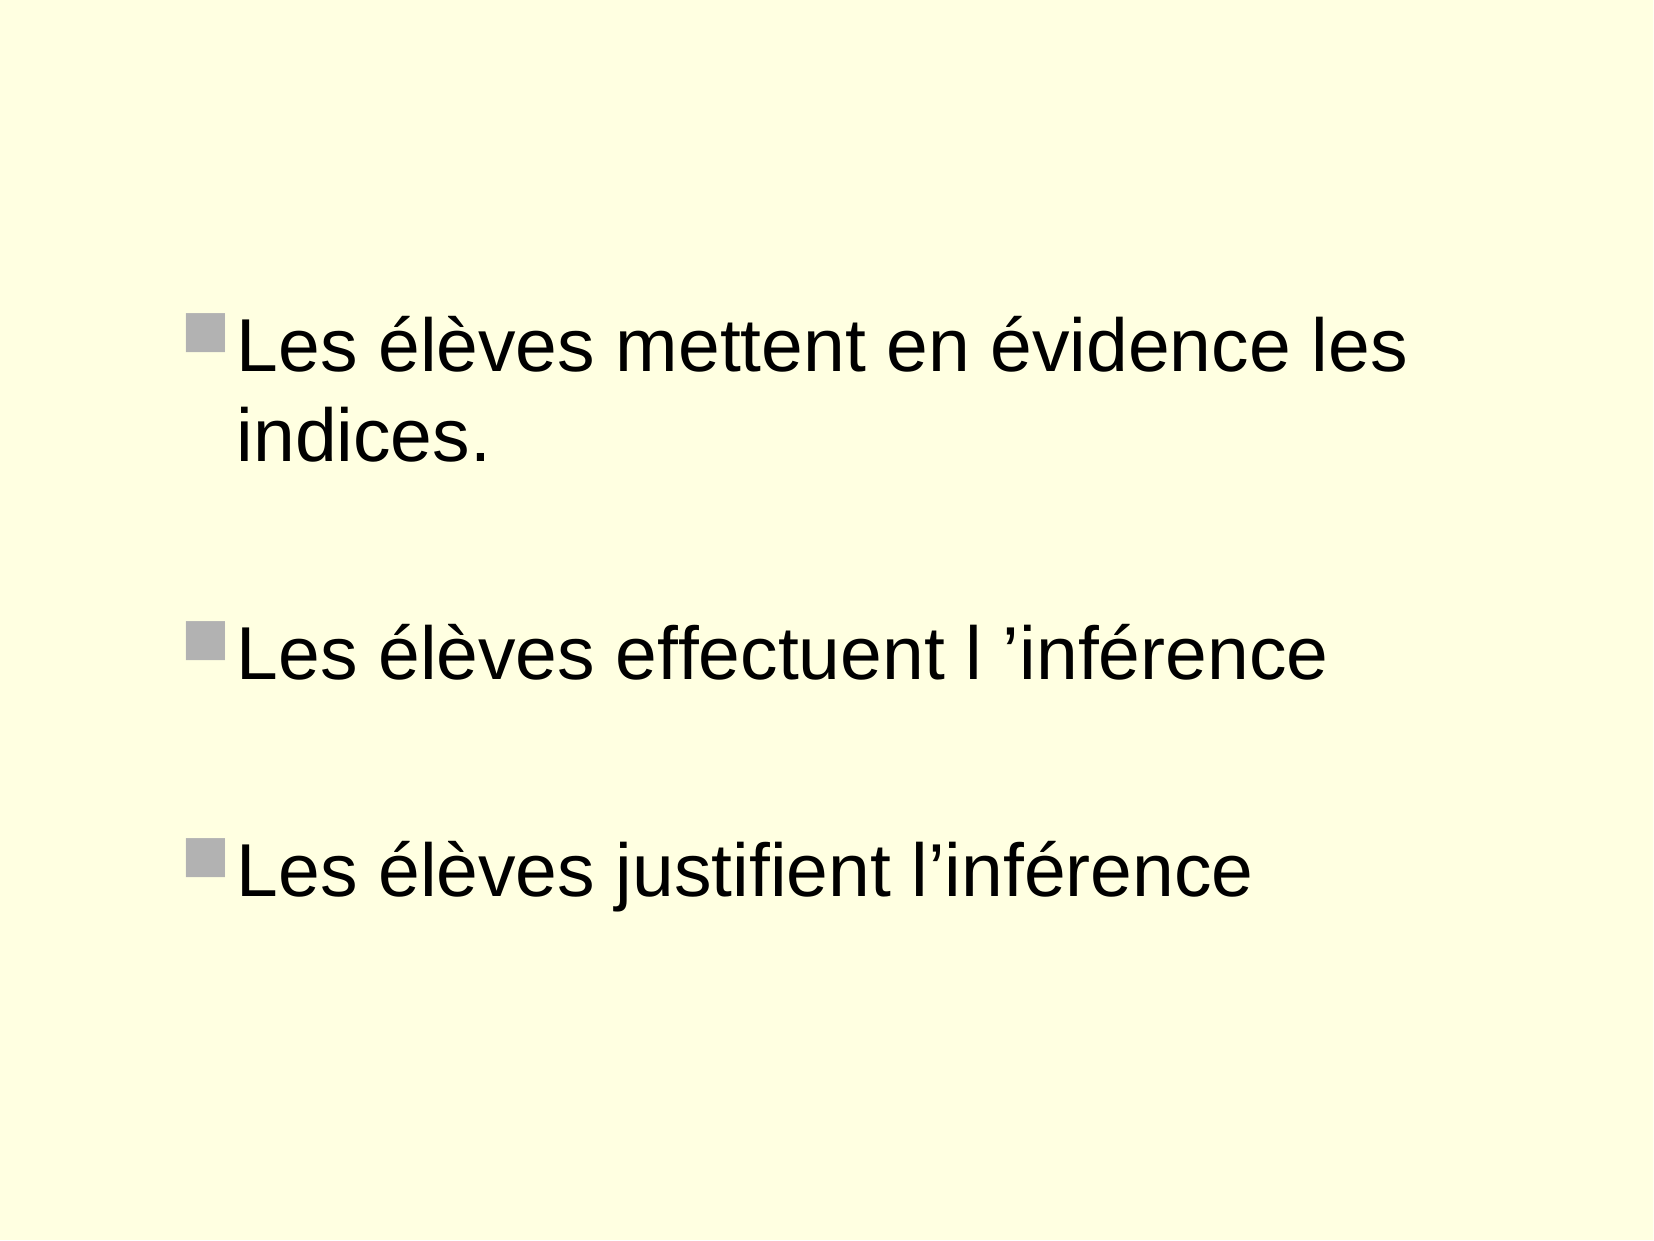

#
Les élèves mettent en évidence les indices.
Les élèves effectuent l ’inférence
Les élèves justifient l’inférence